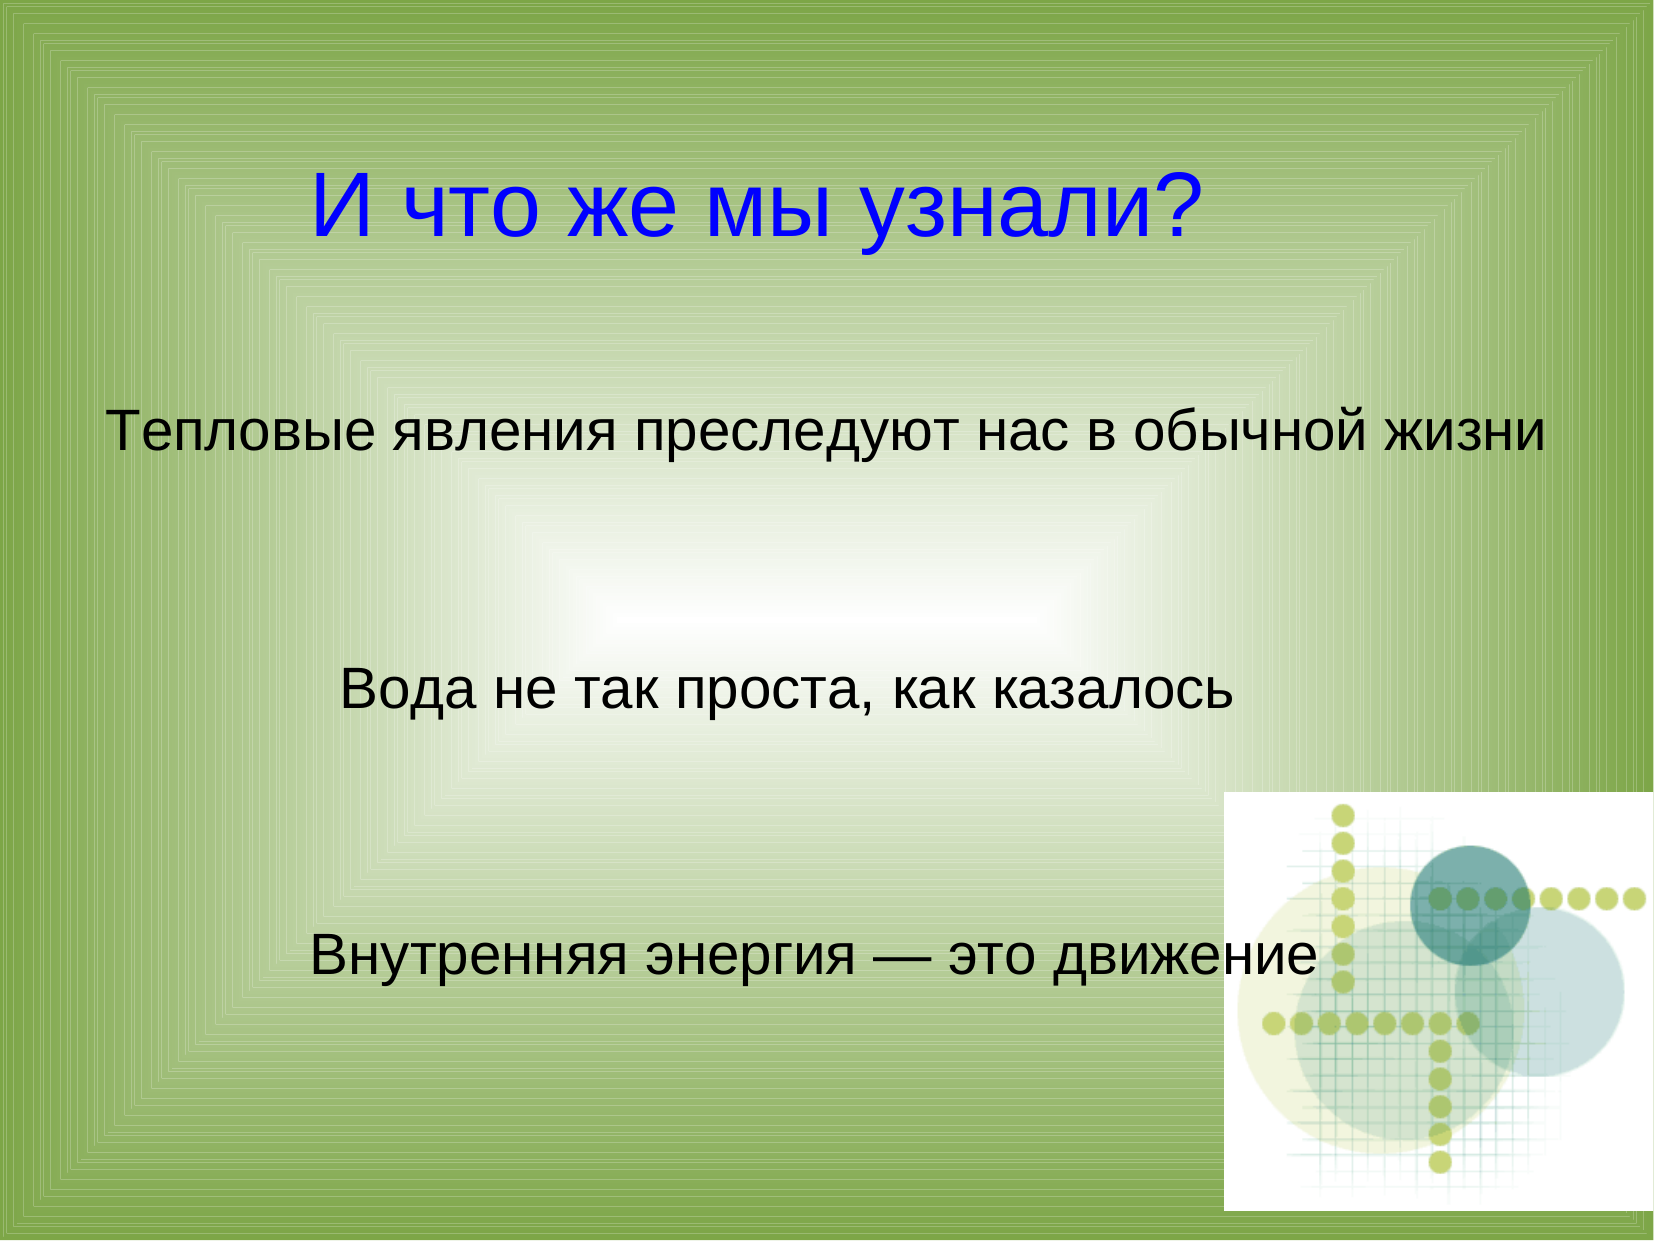

И что же мы узнали?
Тепловые явления преследуют нас в обычной жизни
Вода не так проста, как казалось
Внутренняя энергия — это движение